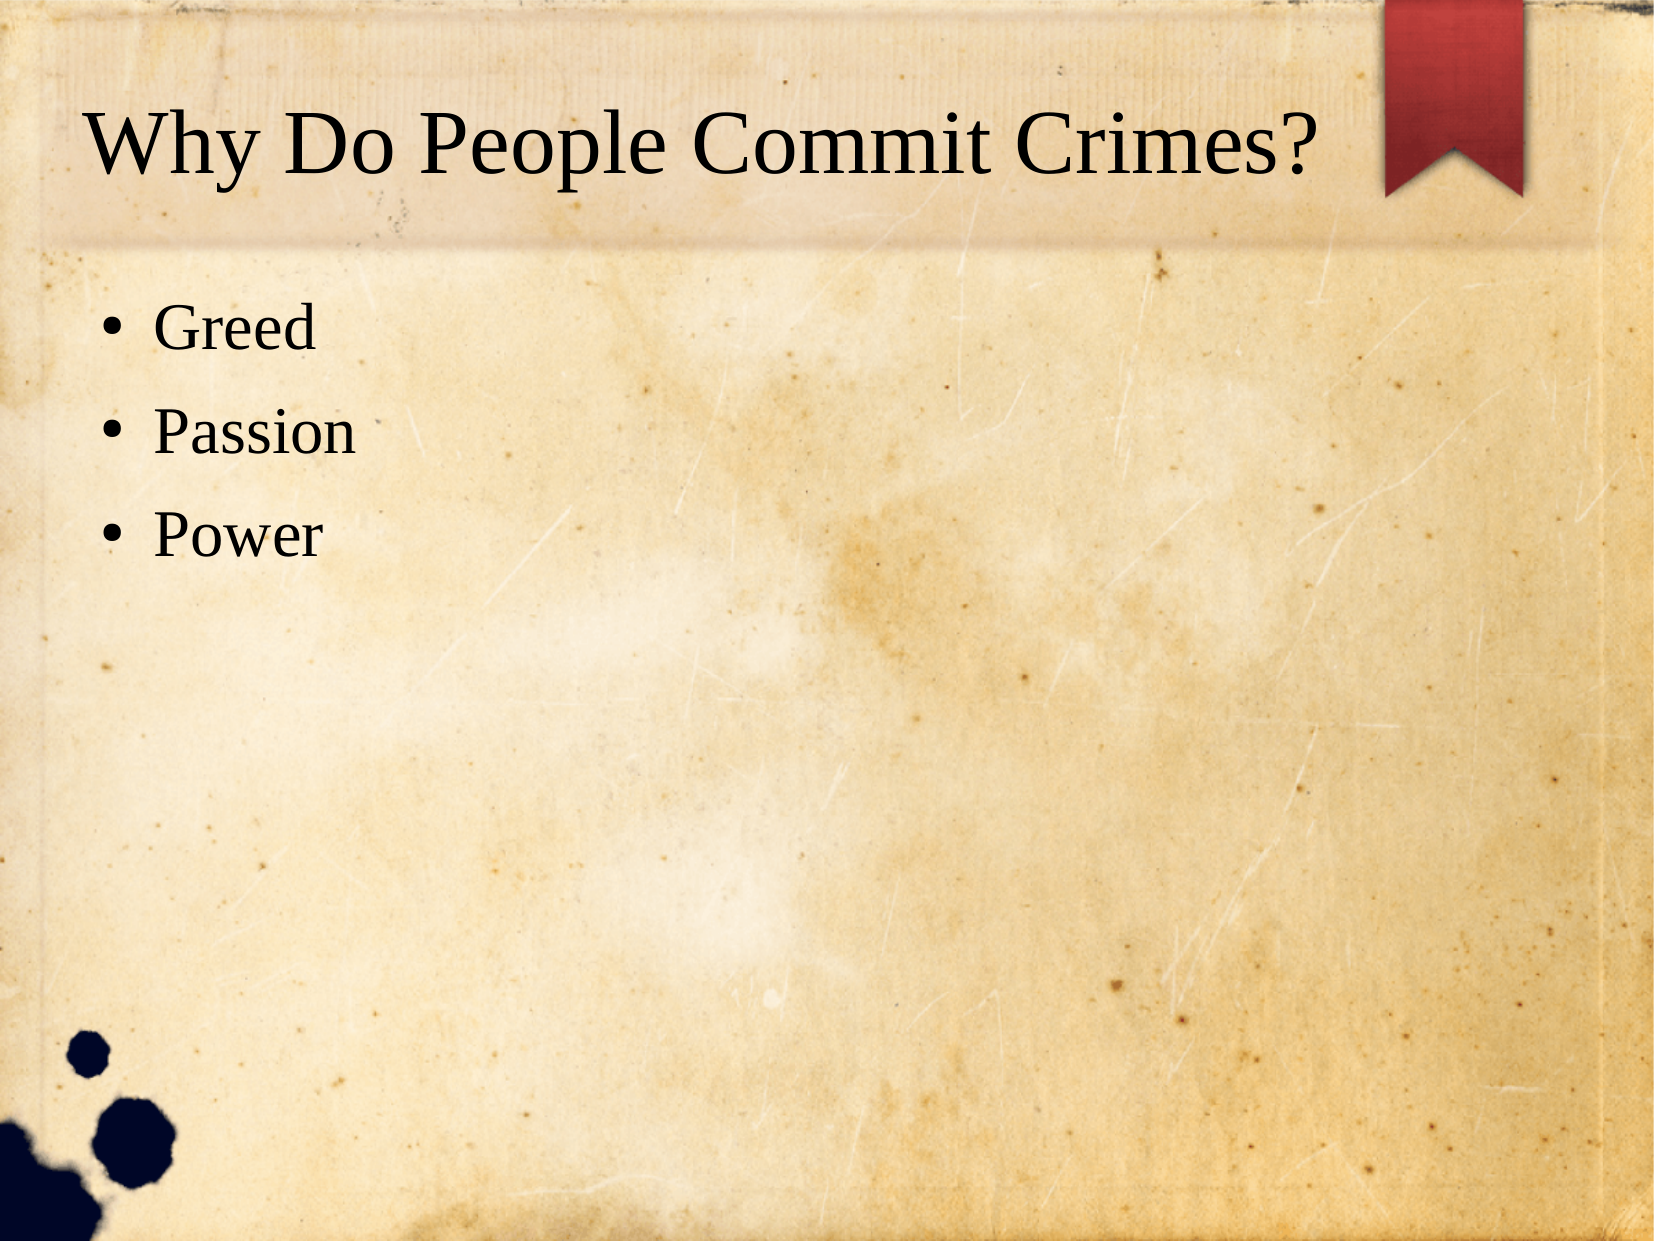

# Why Do People Commit Crimes?
Greed
Passion
Power